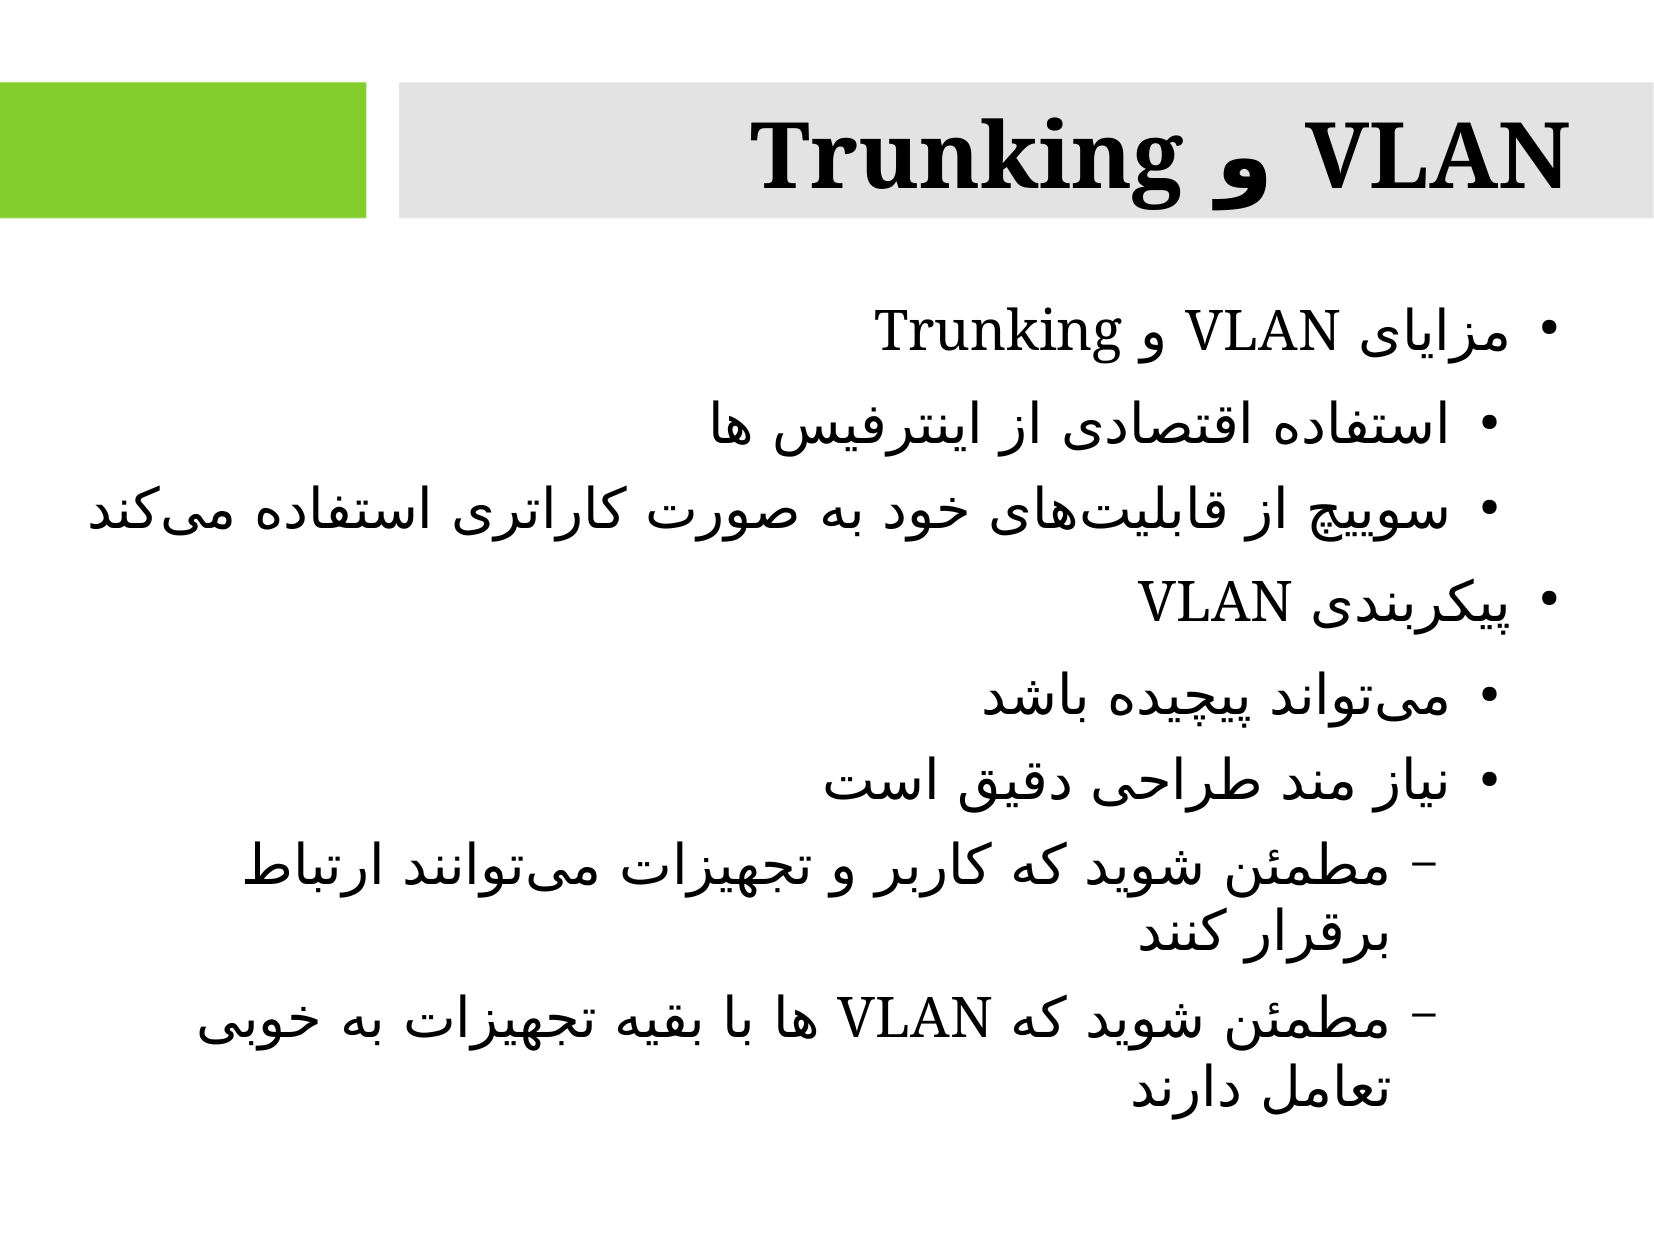

# VLAN و Trunking
مزایای VLAN و Trunking
استفاده اقتصادی از اینترفیس ها
سوییچ از قابلیت‌های خود به صورت کاراتری استفاده می‌کند
پیکربندی VLAN
می‌تواند پیچیده باشد
نیاز مند طراحی دقیق است
مطمئن شوید که کاربر و تجهیزات می‌توانند ارتباط برقرار کنند
مطمئن شوید که VLAN ها با بقیه تجهیزات به خوبی تعامل دارند